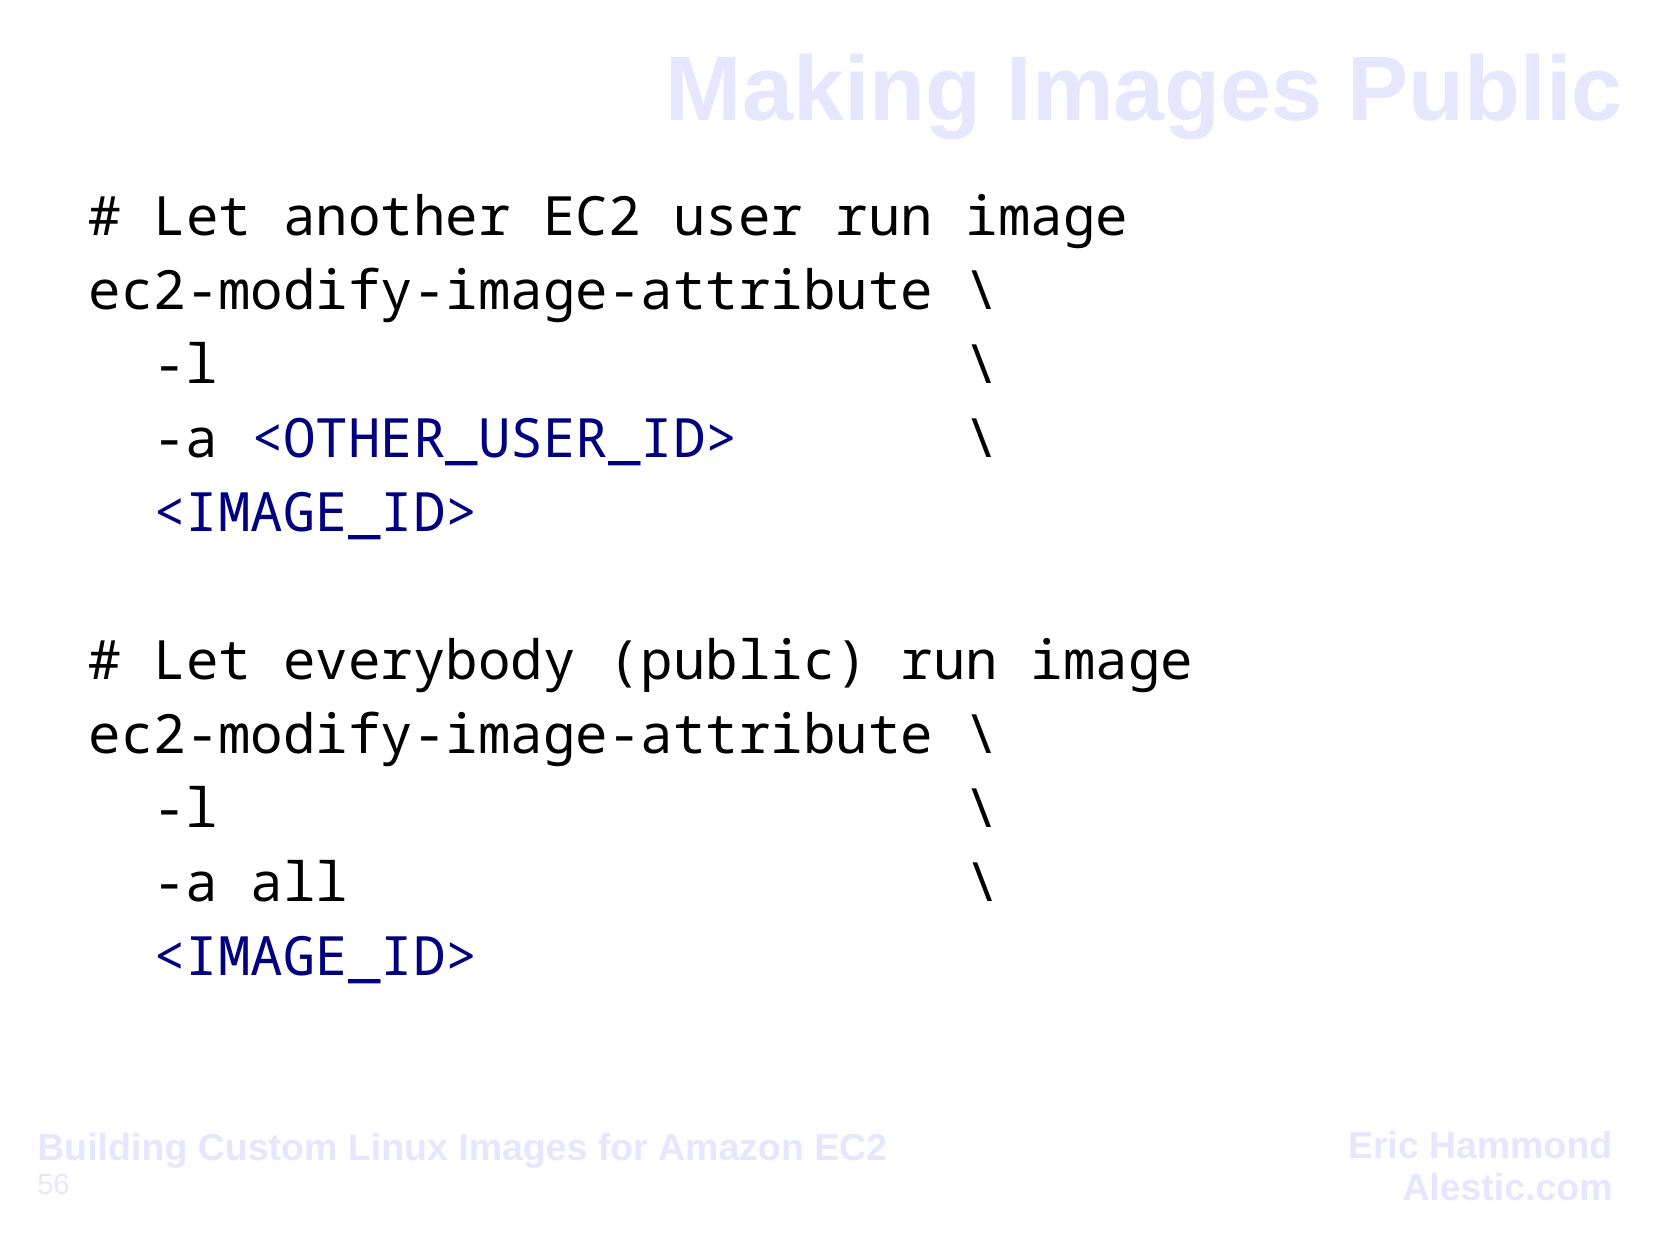

# Making Images Public
# Let another EC2 user run image ec2-modify-image-attribute \
 -l \
 -a <OTHER_USER_ID> \
 <IMAGE_ID>
# Let everybody (public) run image ec2-modify-image-attribute \
 -l \
 -a all \
 <IMAGE_ID>
56
Eric Hammond
Alestic.com